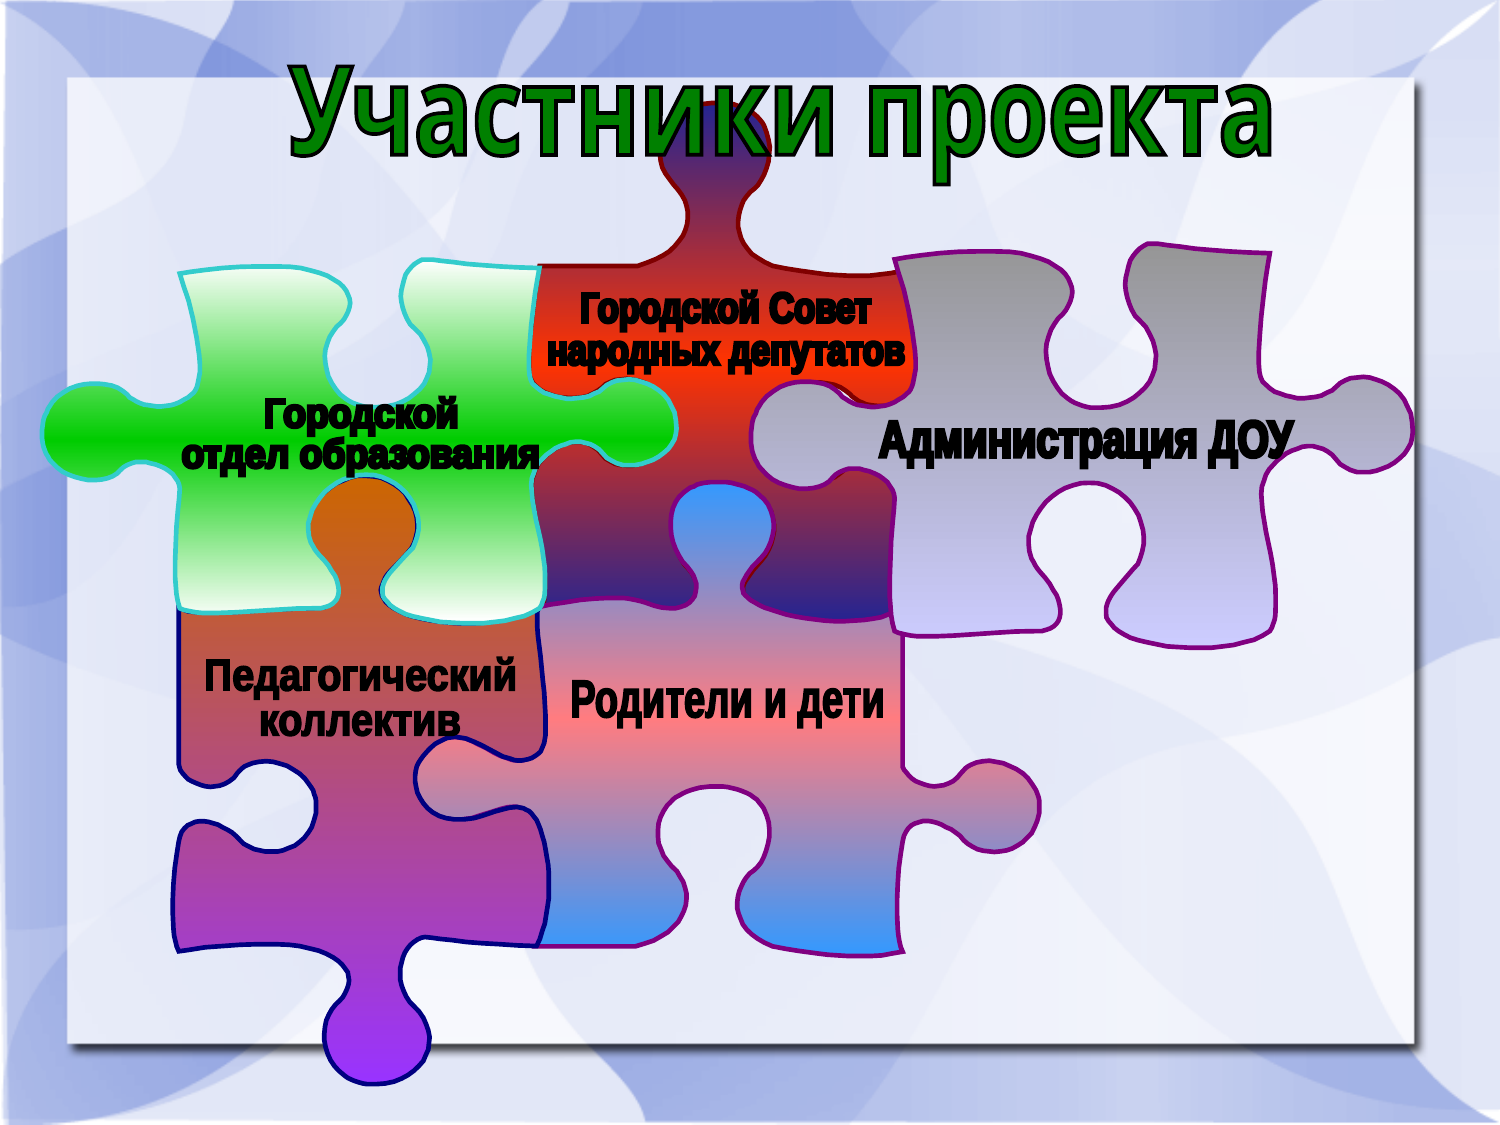

Участники проекта
Городской Совет
народных депутатов
Городской
отдел образования
Администрация ДОУ
Педагогический
коллектив
Родители и дети